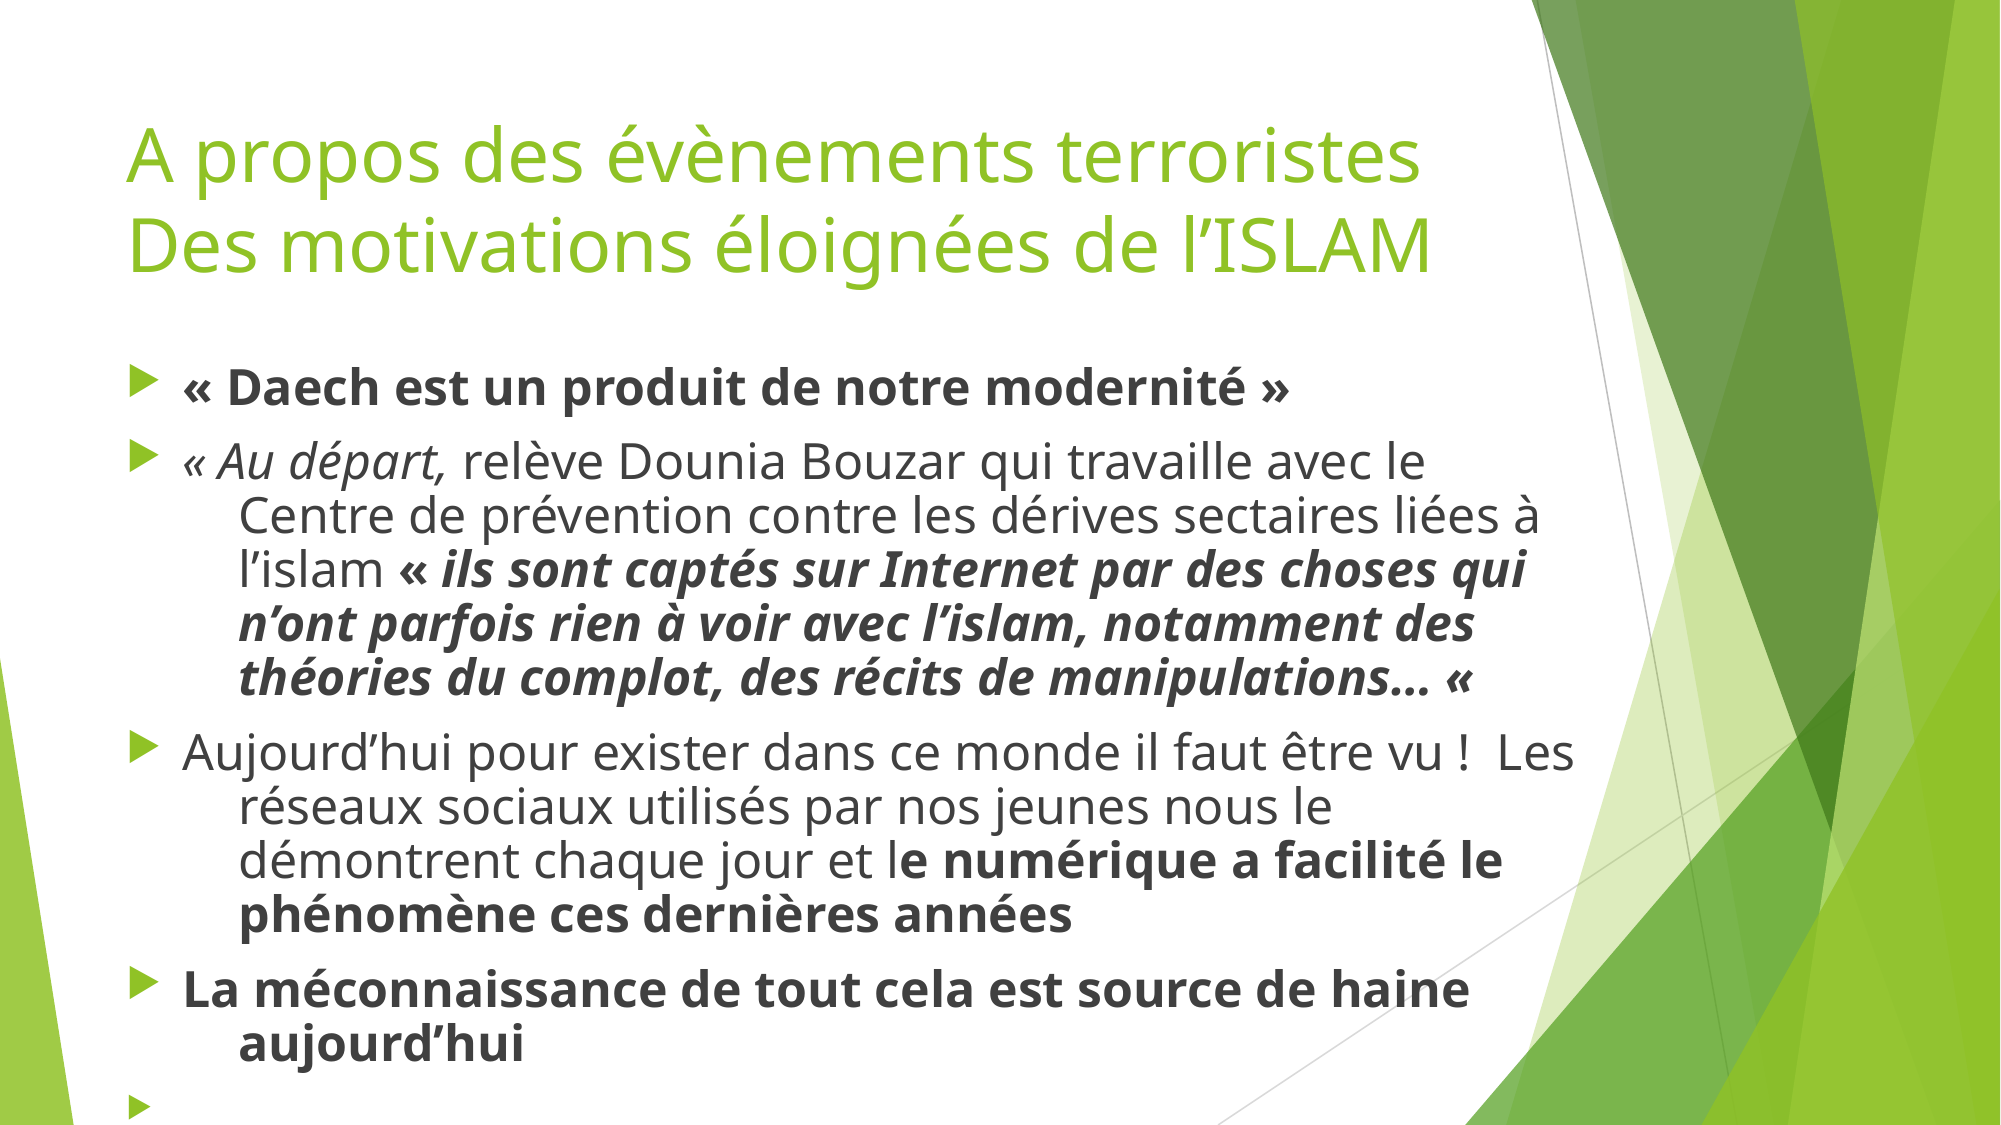

# A propos des évènements terroristes Des motivations éloignées de l’ISLAM
« Daech est un produit de notre modernité »
« Au départ, relève Dounia Bouzar qui travaille avec le Centre de prévention contre les dérives sectaires liées à l’islam « ils sont captés sur Internet par des choses qui n’ont parfois rien à voir avec l’islam, notamment des théories du complot, des récits de manipulations… «
Aujourd’hui pour exister dans ce monde il faut être vu !  Les réseaux sociaux utilisés par nos jeunes nous le démontrent chaque jour et le numérique a facilité le phénomène ces dernières années
La méconnaissance de tout cela est source de haine aujourd’hui